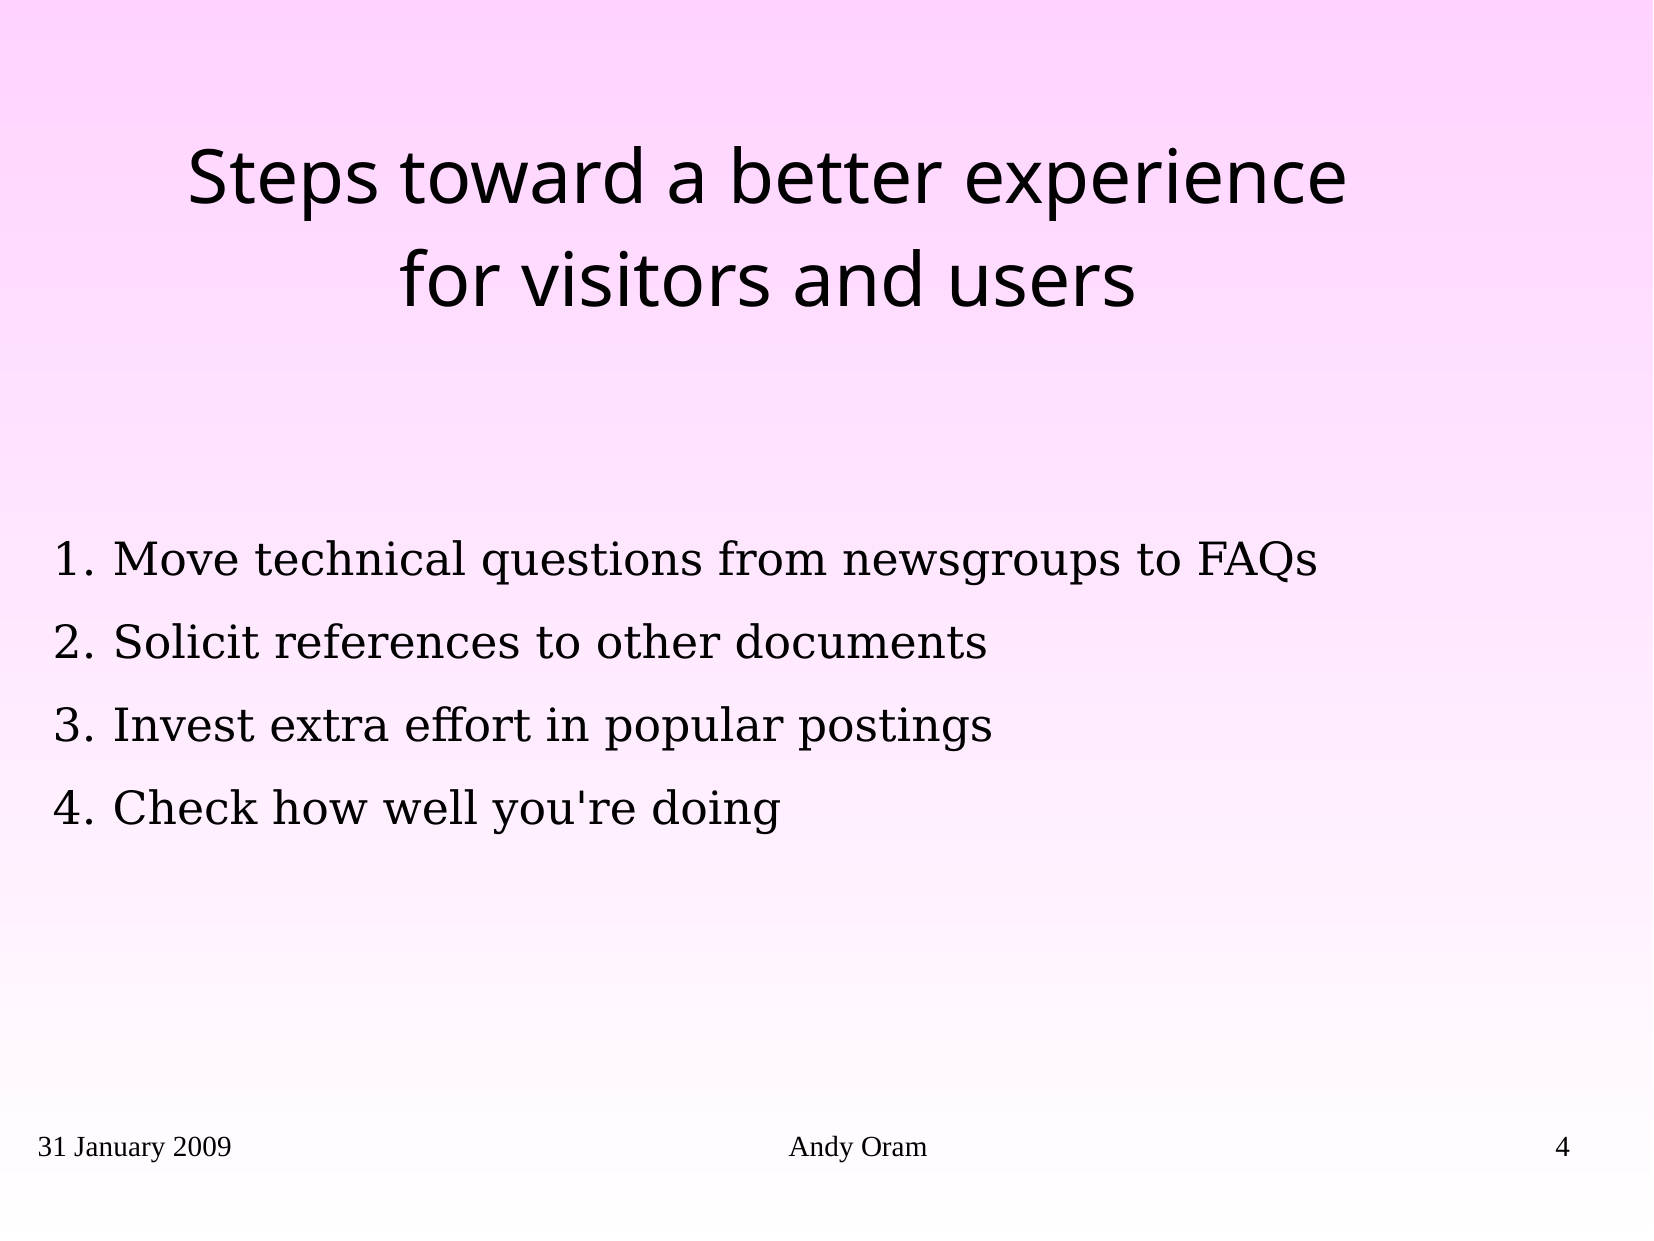

Steps toward a better experience for visitors and users
Move technical questions from newsgroups to FAQs
Solicit references to other documents
Invest extra effort in popular postings
Check how well you're doing
4